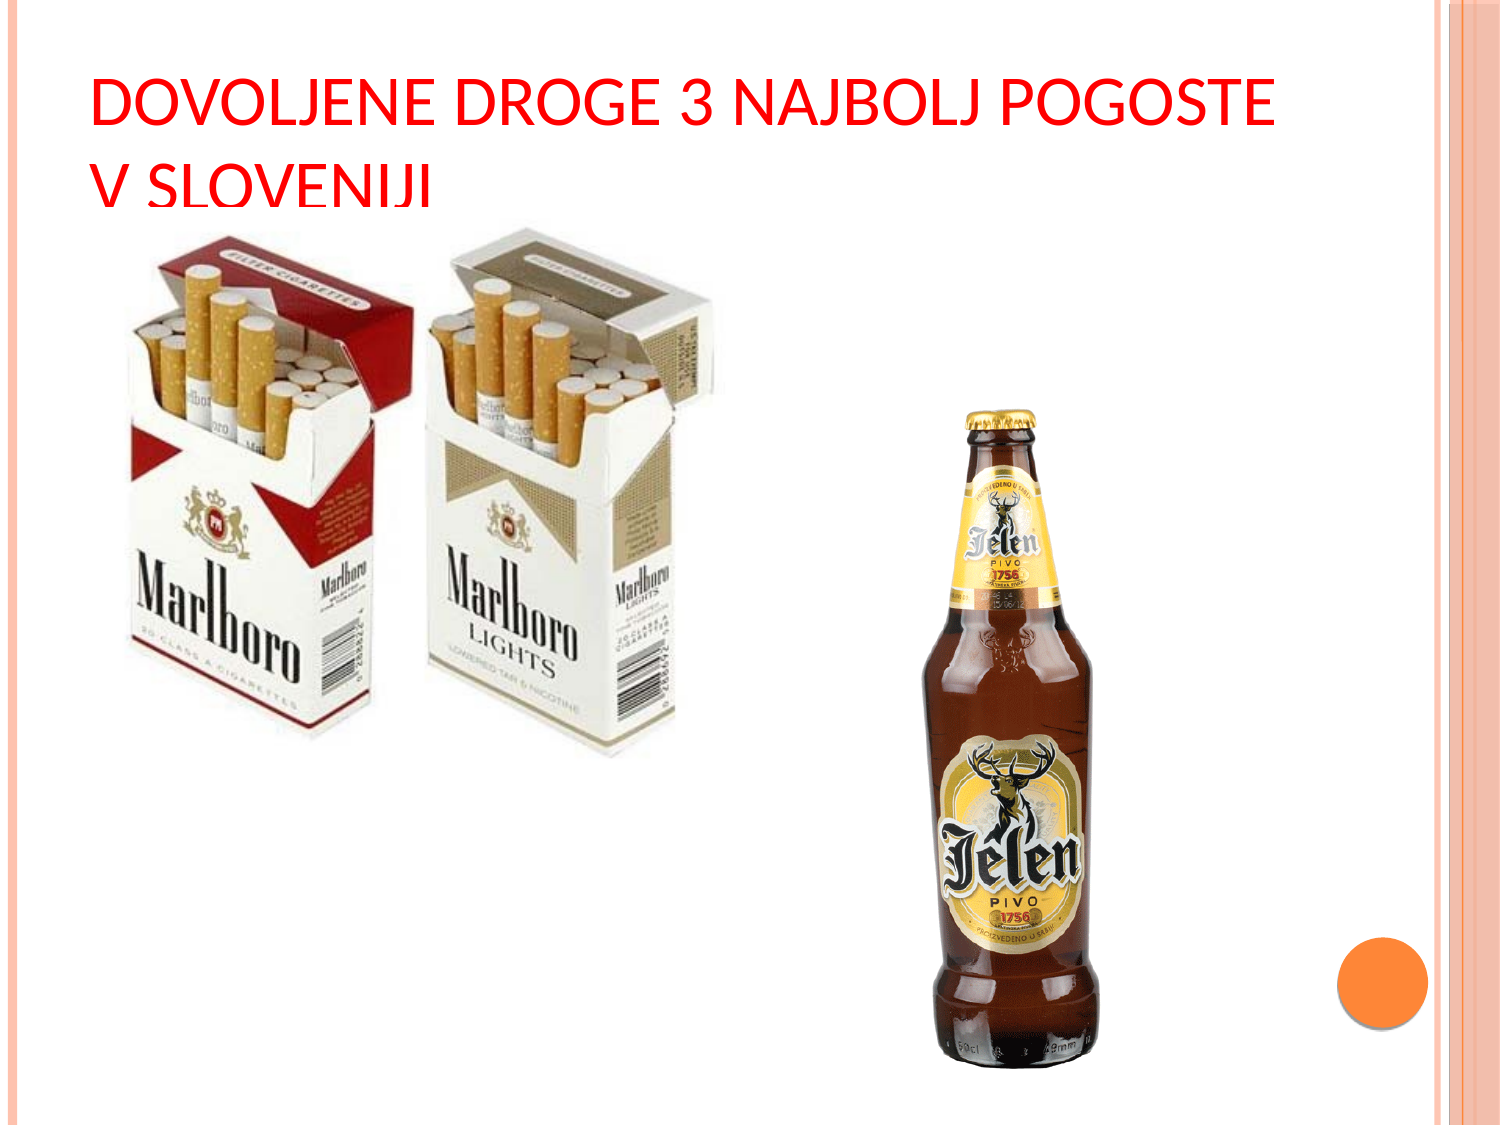

# DOVOLJENE DROGE 3 najbolj pogoste v sloveniji